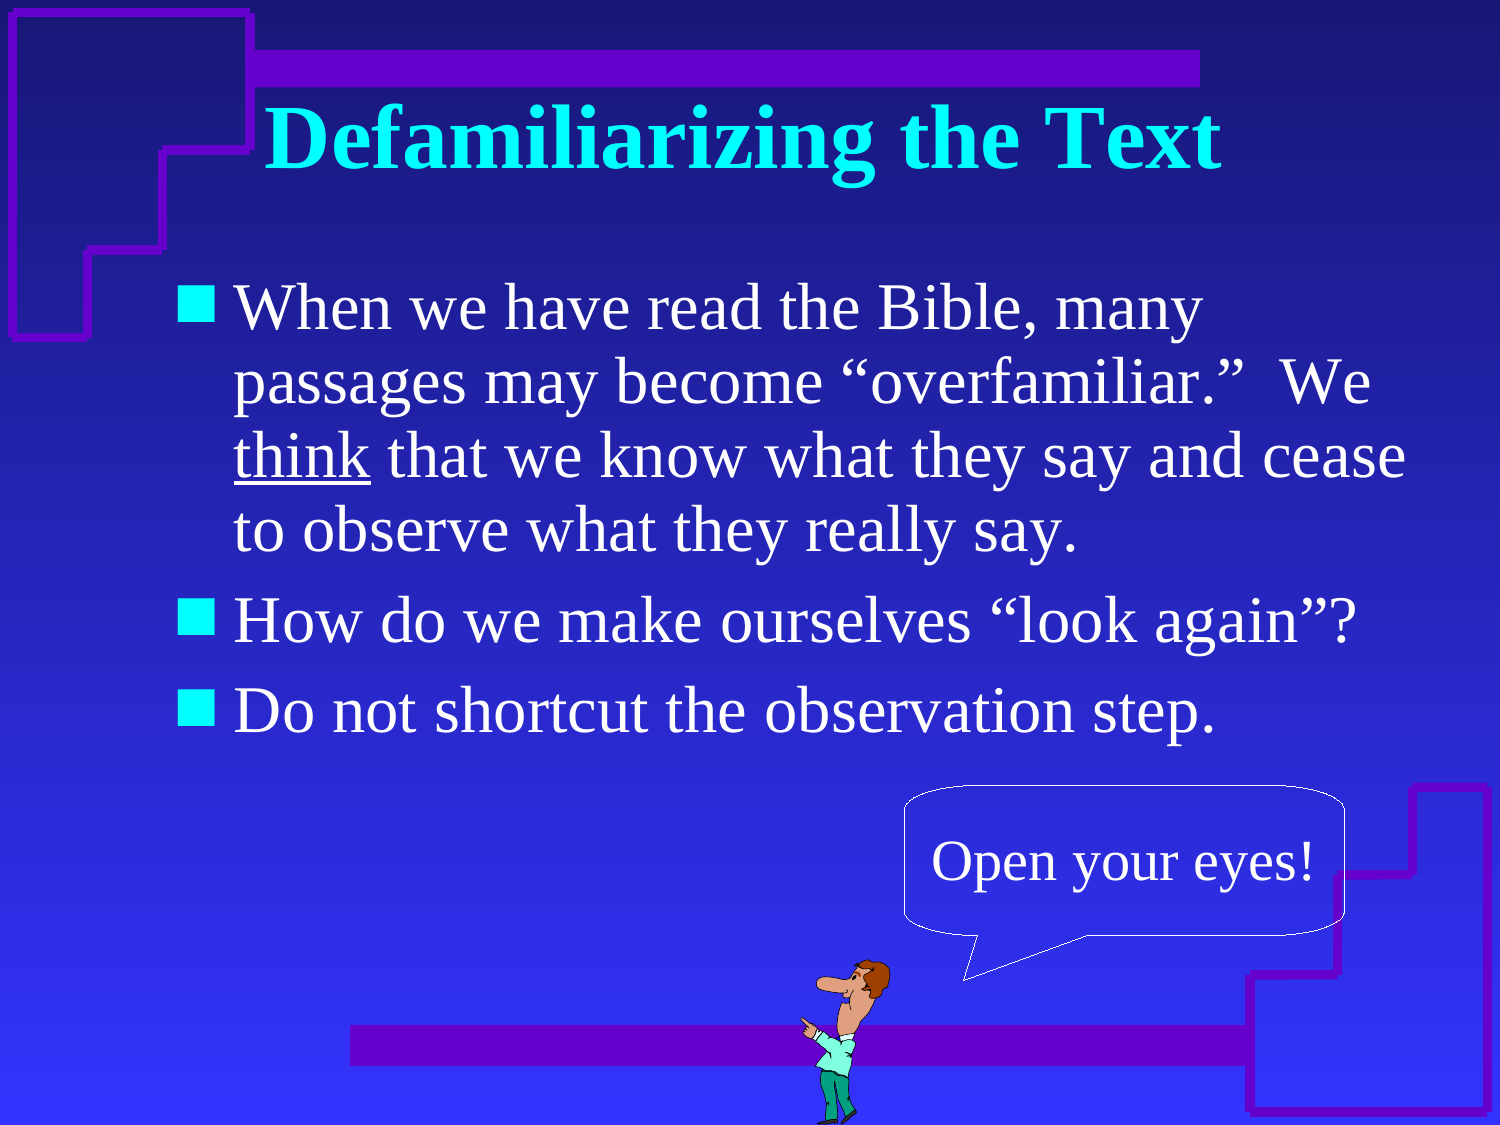

# Defamiliarizing the Text
When we have read the Bible, many passages may become “overfamiliar.” We think that we know what they say and cease to observe what they really say.
How do we make ourselves “look again”?
Do not shortcut the observation step.
Open your eyes!